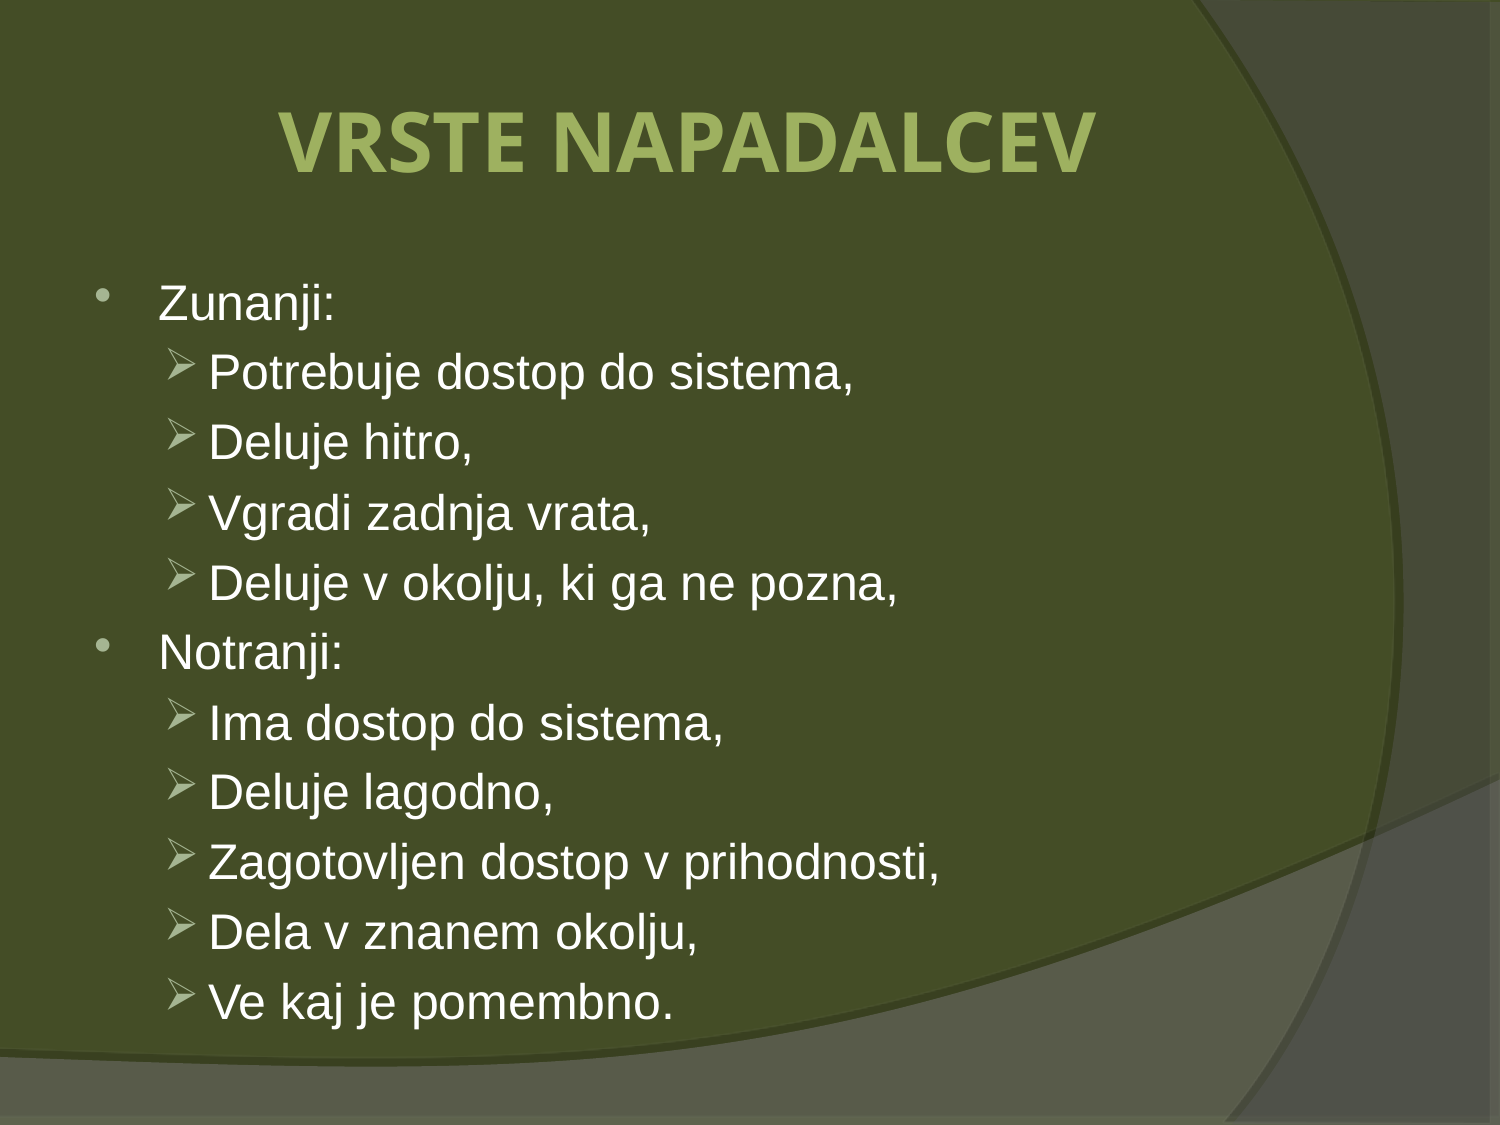

# VRSTE NAPADALCEV
Zunanji:
Potrebuje dostop do sistema,
Deluje hitro,
Vgradi zadnja vrata,
Deluje v okolju, ki ga ne pozna,
Notranji:
Ima dostop do sistema,
Deluje lagodno,
Zagotovljen dostop v prihodnosti,
Dela v znanem okolju,
Ve kaj je pomembno.